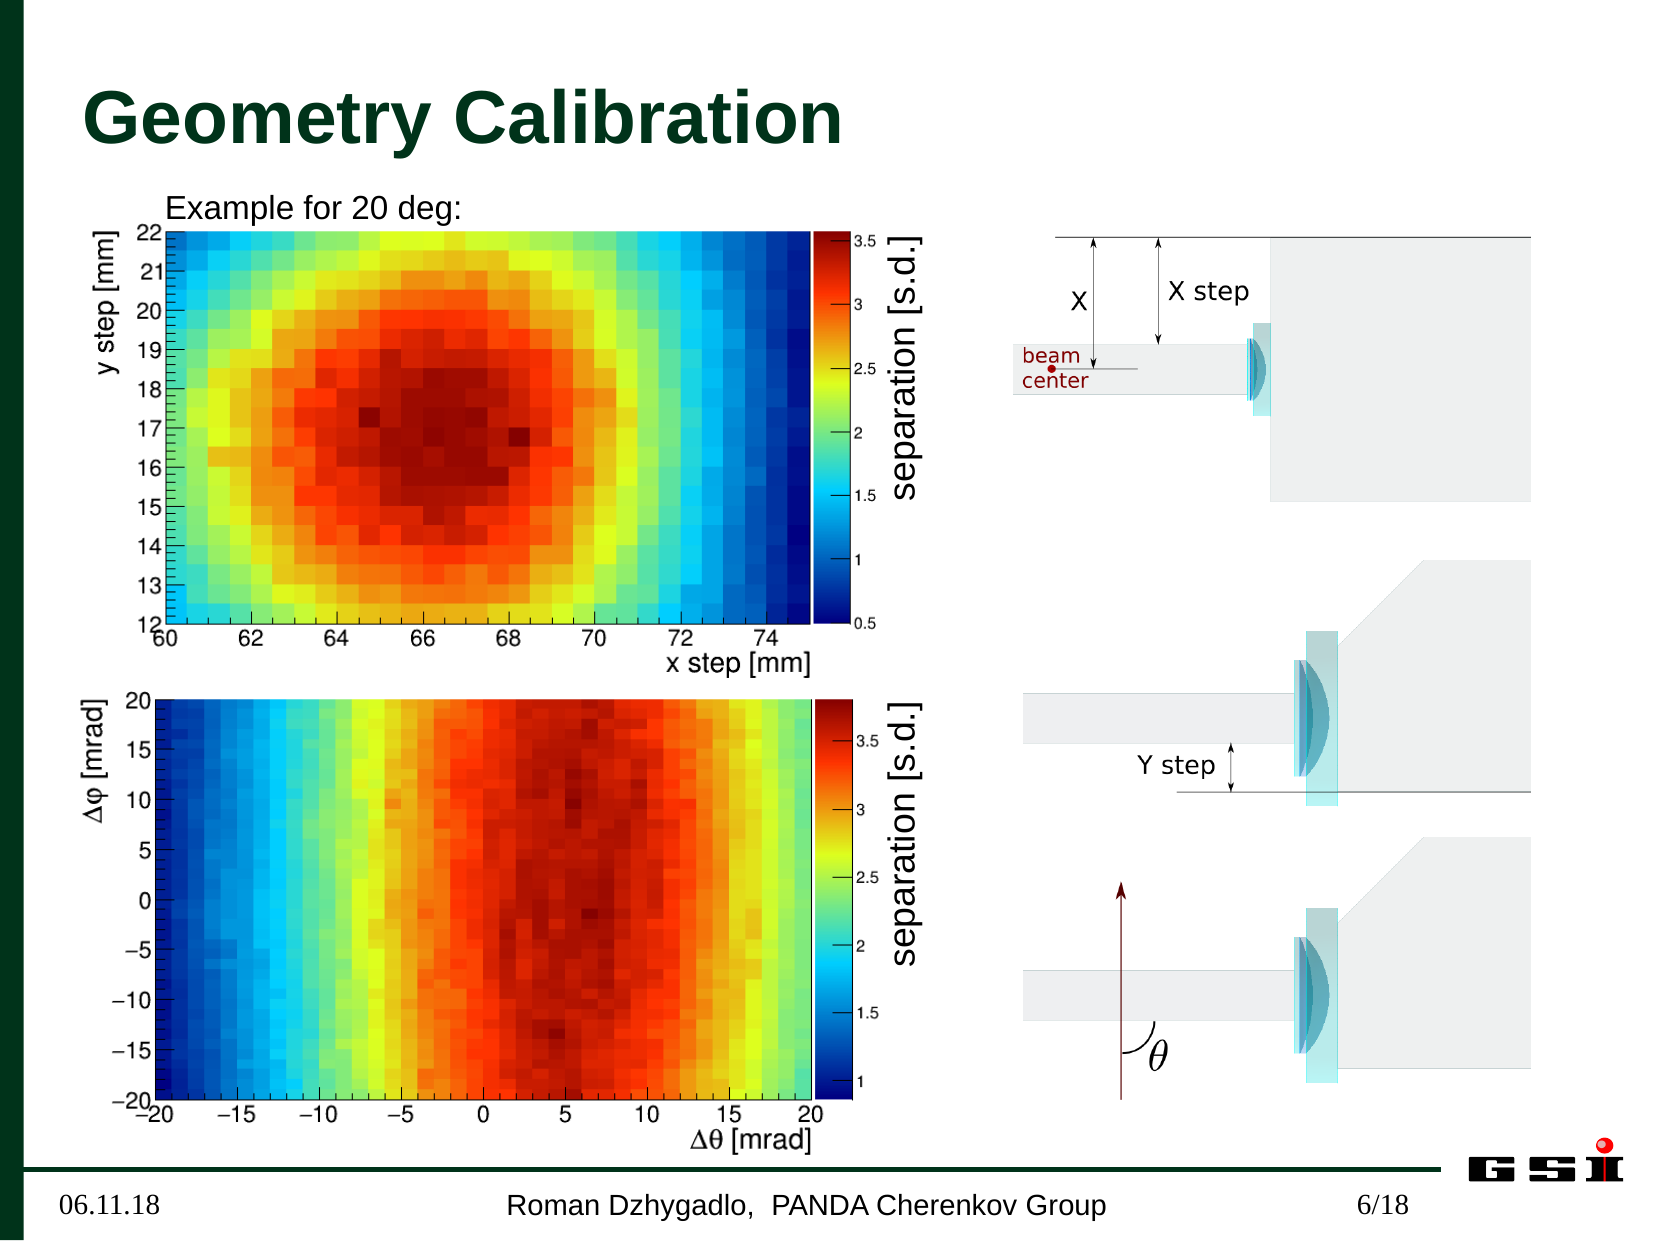

# Geometry Calibration
Example for 20 deg:
separation [s.d.]
separation [s.d.]
06.11.18
Roman Dzhygadlo, PANDA Cherenkov Group
6